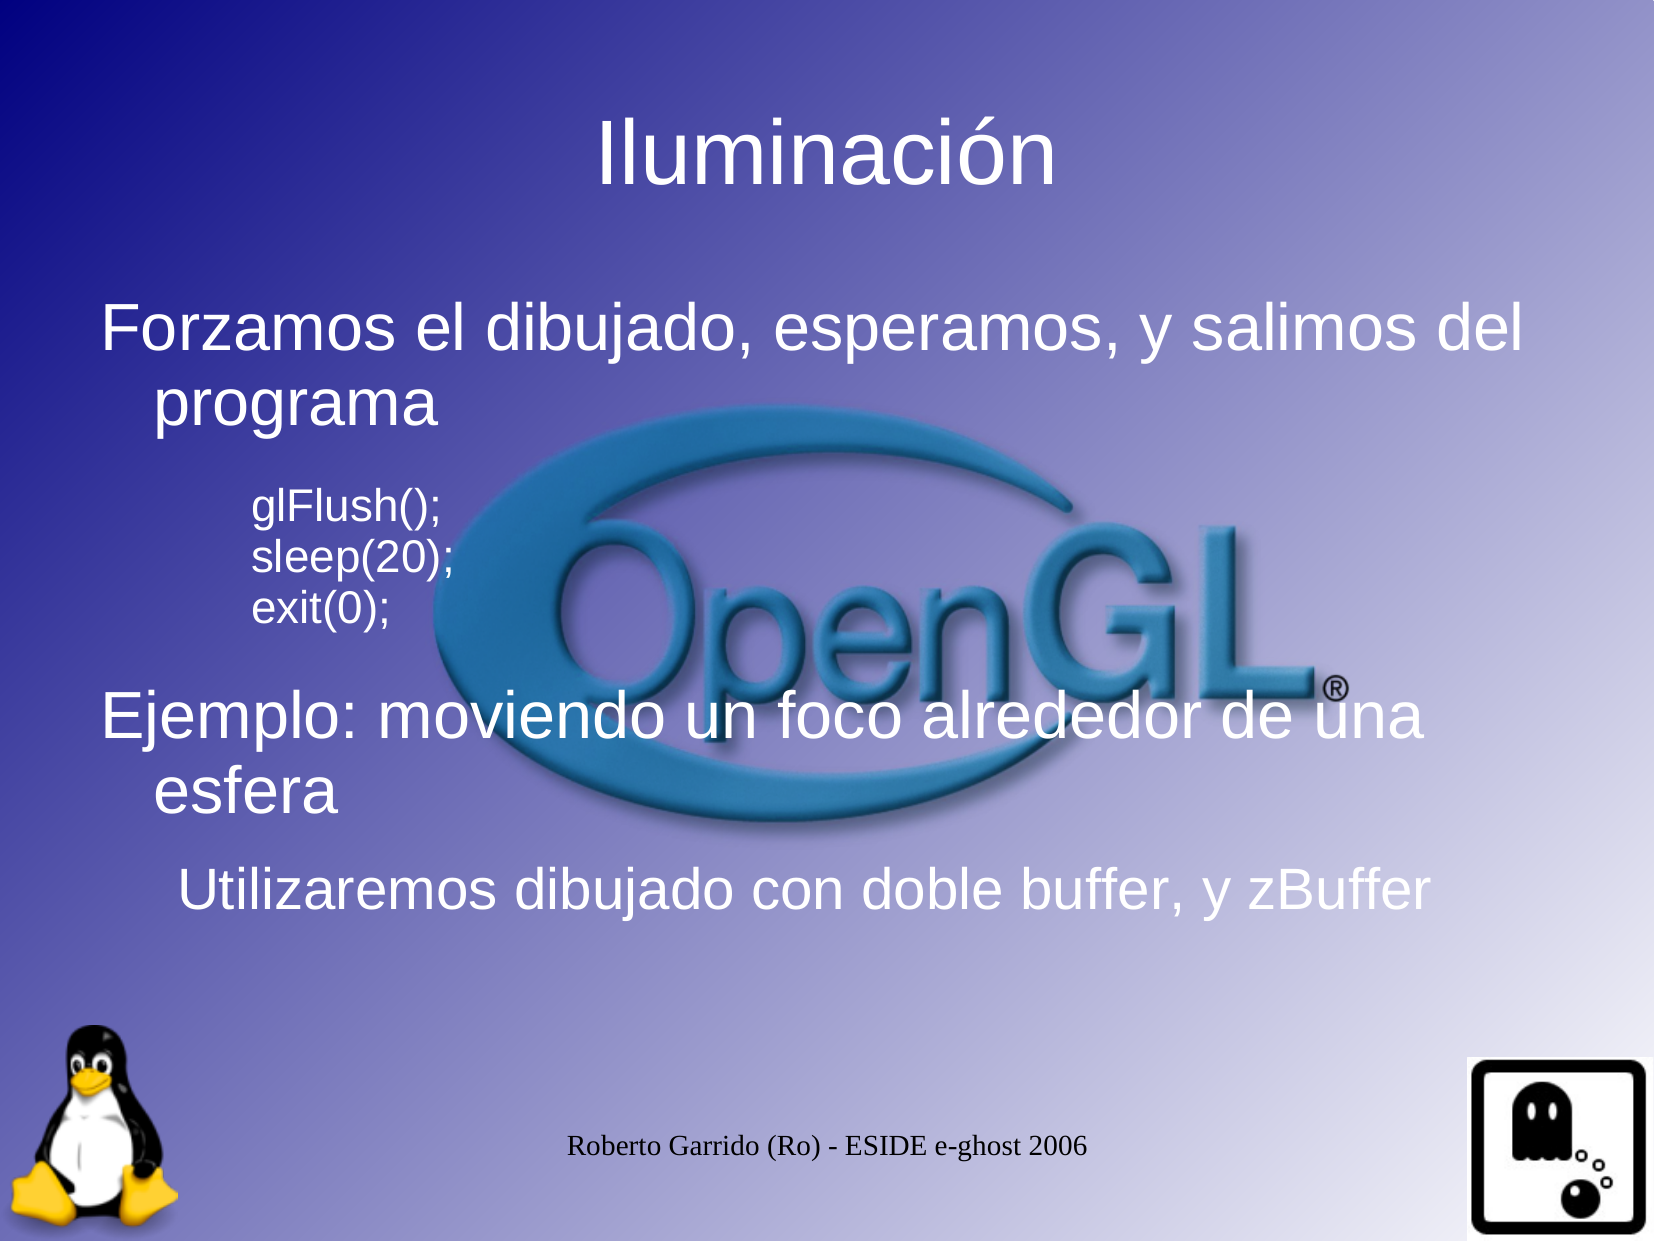

# Iluminación
Forzamos el dibujado, esperamos, y salimos del programa
Ejemplo: moviendo un foco alrededor de una esfera
Utilizaremos dibujado con doble buffer, y zBuffer
glFlush();
sleep(20);
exit(0);
Roberto Garrido (Ro) - ESIDE e-ghost 2006